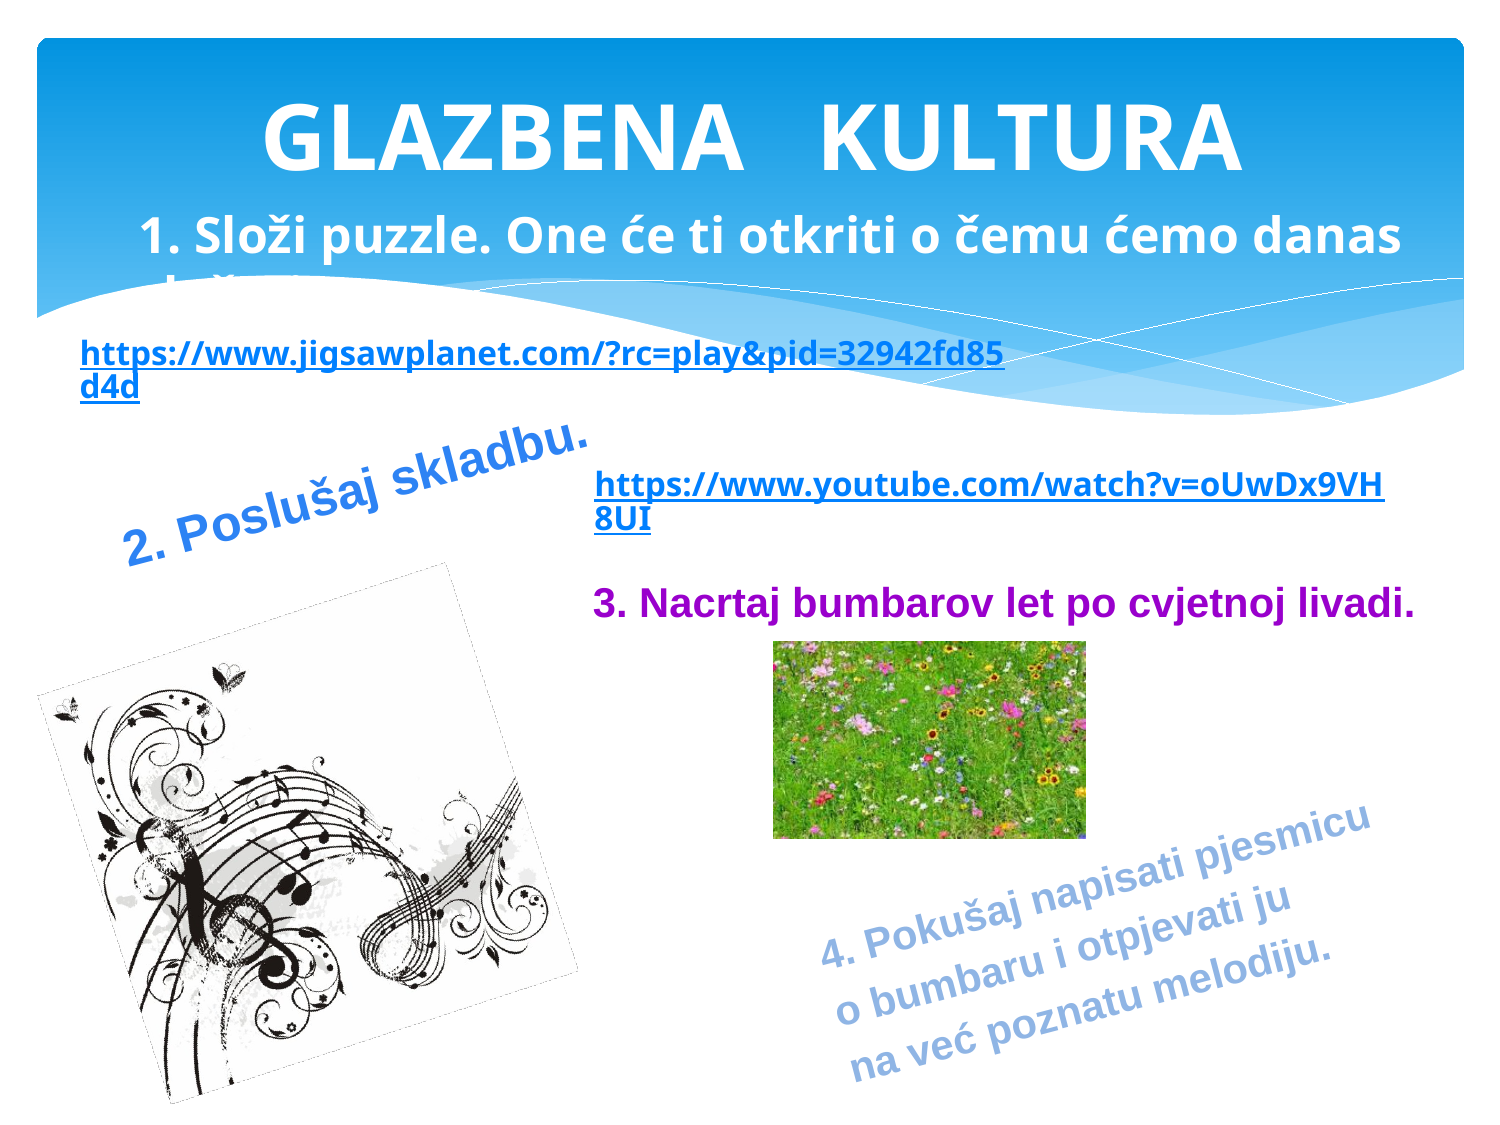

GLAZBENA KULTURA
1. Složi puzzle. One će ti otkriti o čemu ćemo danas slušati.
https://www.jigsawplanet.com/?rc=play&pid=32942fd85d4d
2. Poslušaj skladbu.
https://www.youtube.com/watch?v=oUwDx9VH8UI
3. Nacrtaj bumbarov let po cvjetnoj livadi.
4. Pokušaj napisati pjesmicu
o bumbaru i otpjevati ju
na već poznatu melodiju.